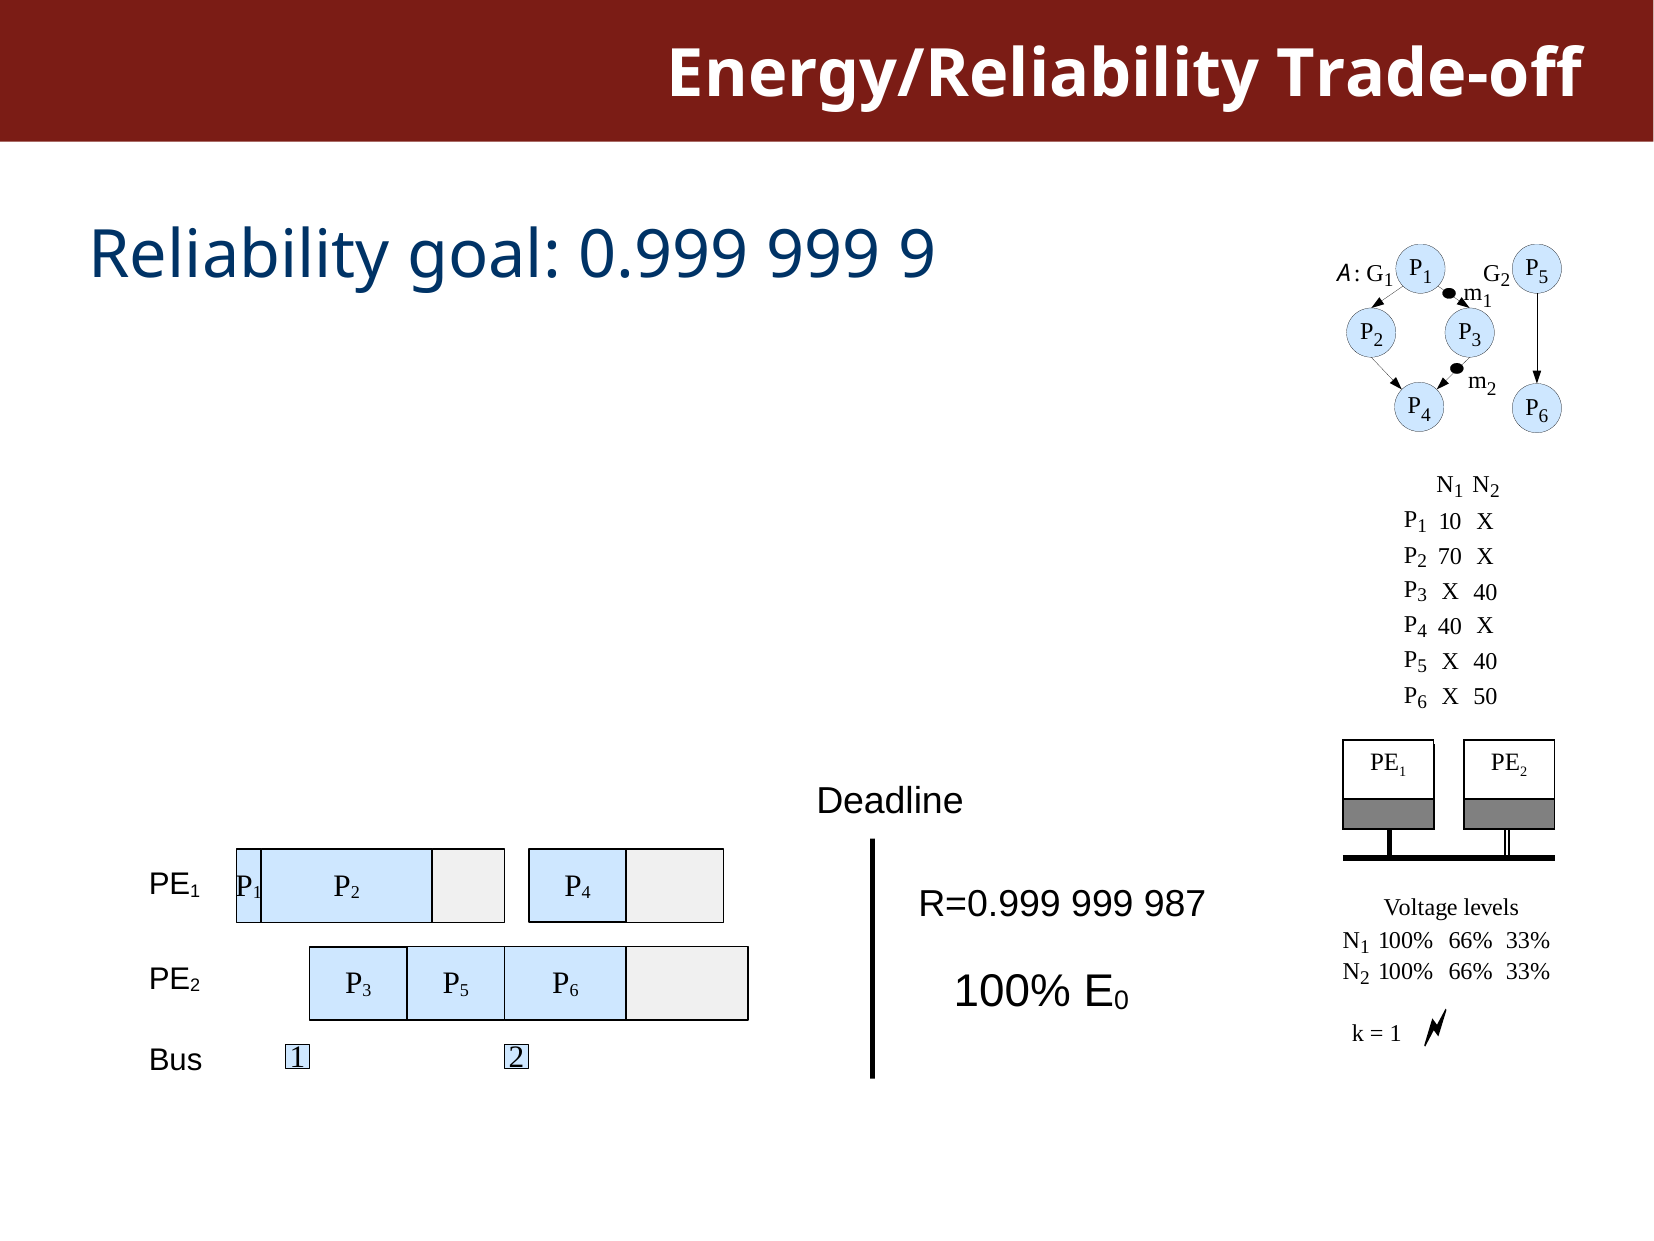

# Energy/Reliability Trade-off
Reliability goal: 0.999 999 9
PE1
PE2
Deadline
PE1
PE2
Bus
P4
P2
P1
R=0.999 999 987
100% E0
P5
P6
P3
1
2
N2
N2
N2
100%
100%
100%
66%
66%
66%
33%
33%
33%
k = 1
k = 1
k = 1
Rg=0.999 999 900
Rg=0.999 999 900
Rg=0.999 999 900